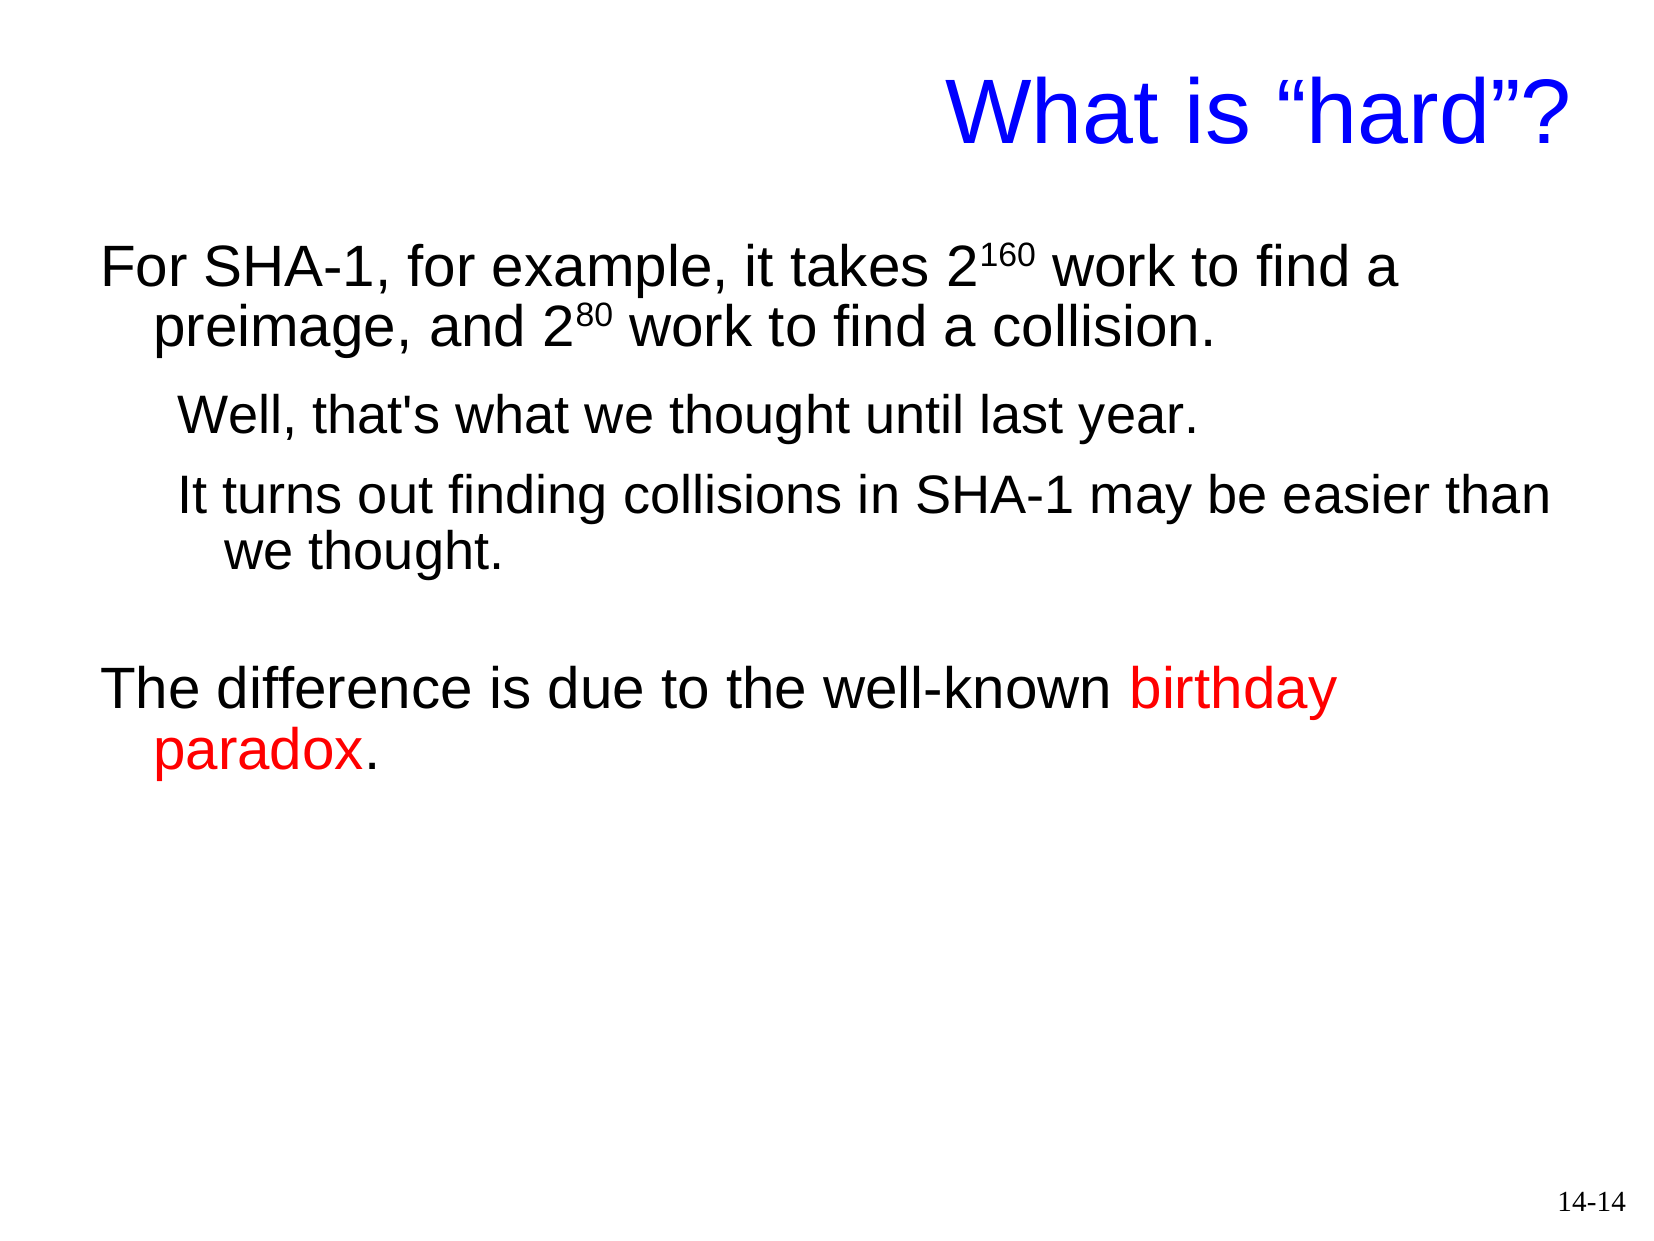

# What is “hard”?
For SHA-1, for example, it takes 2160 work to find a preimage, and 280 work to find a collision.
Well, that's what we thought until last year.
It turns out finding collisions in SHA-1 may be easier than we thought.
The difference is due to the well-known birthday paradox.